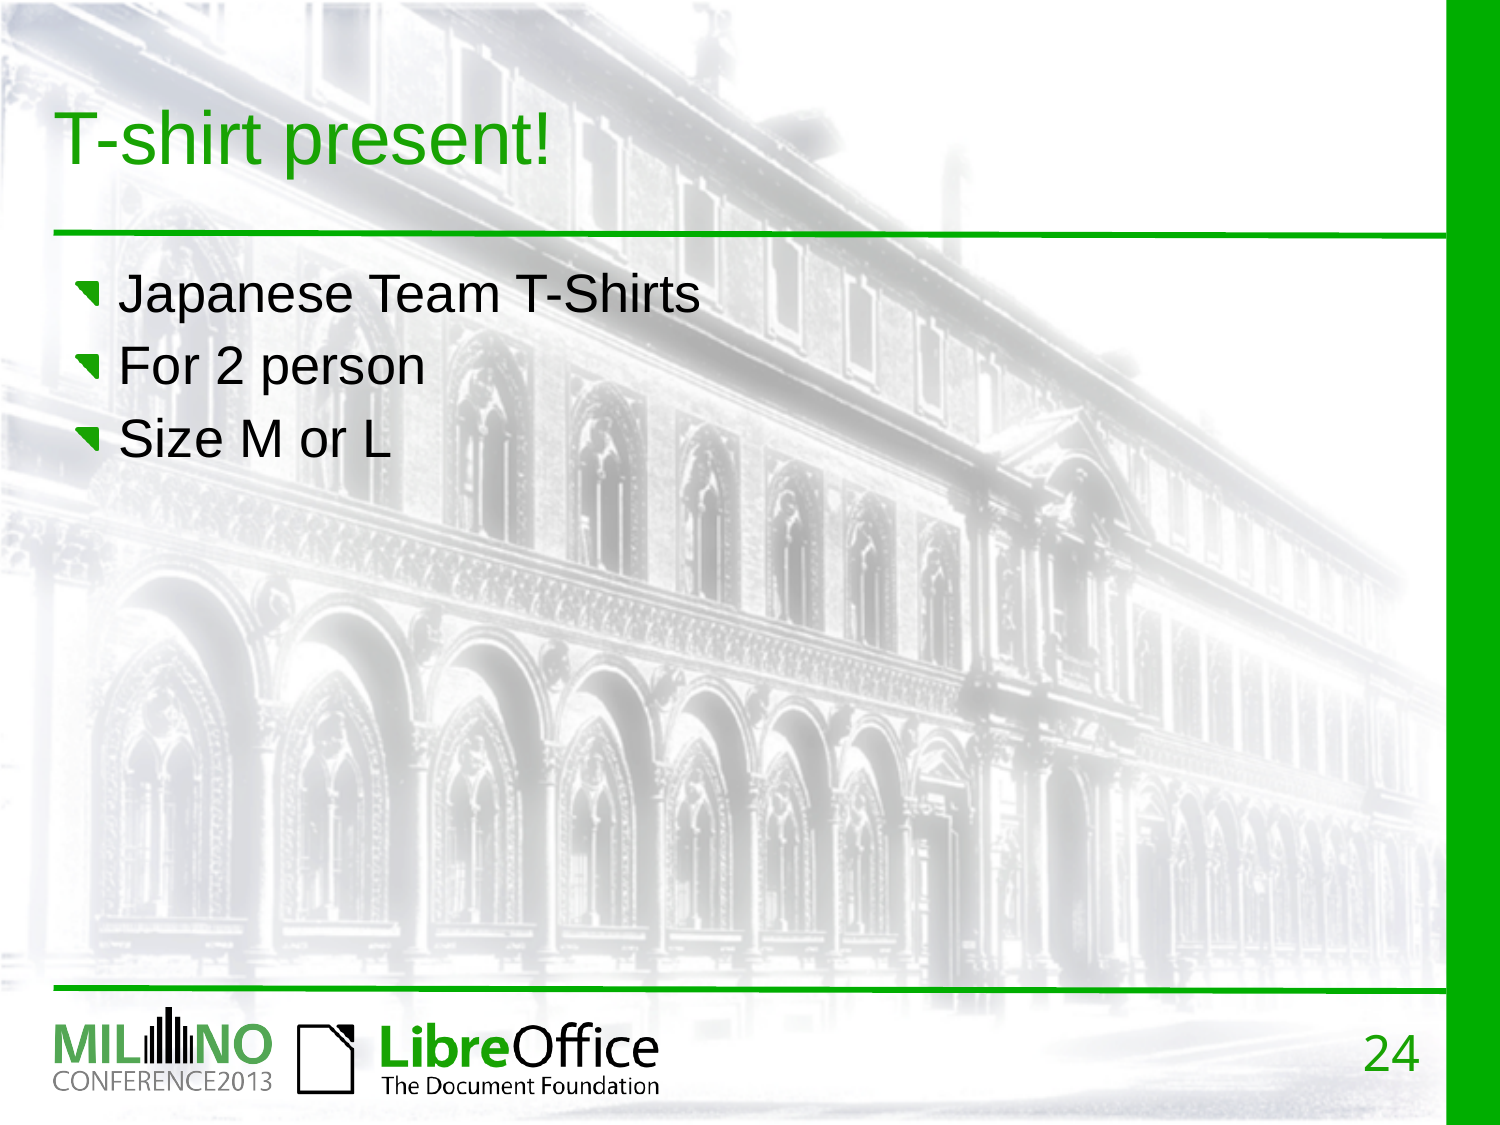

# T-shirt present!
Japanese Team T-Shirts
For 2 person
Size M or L
24